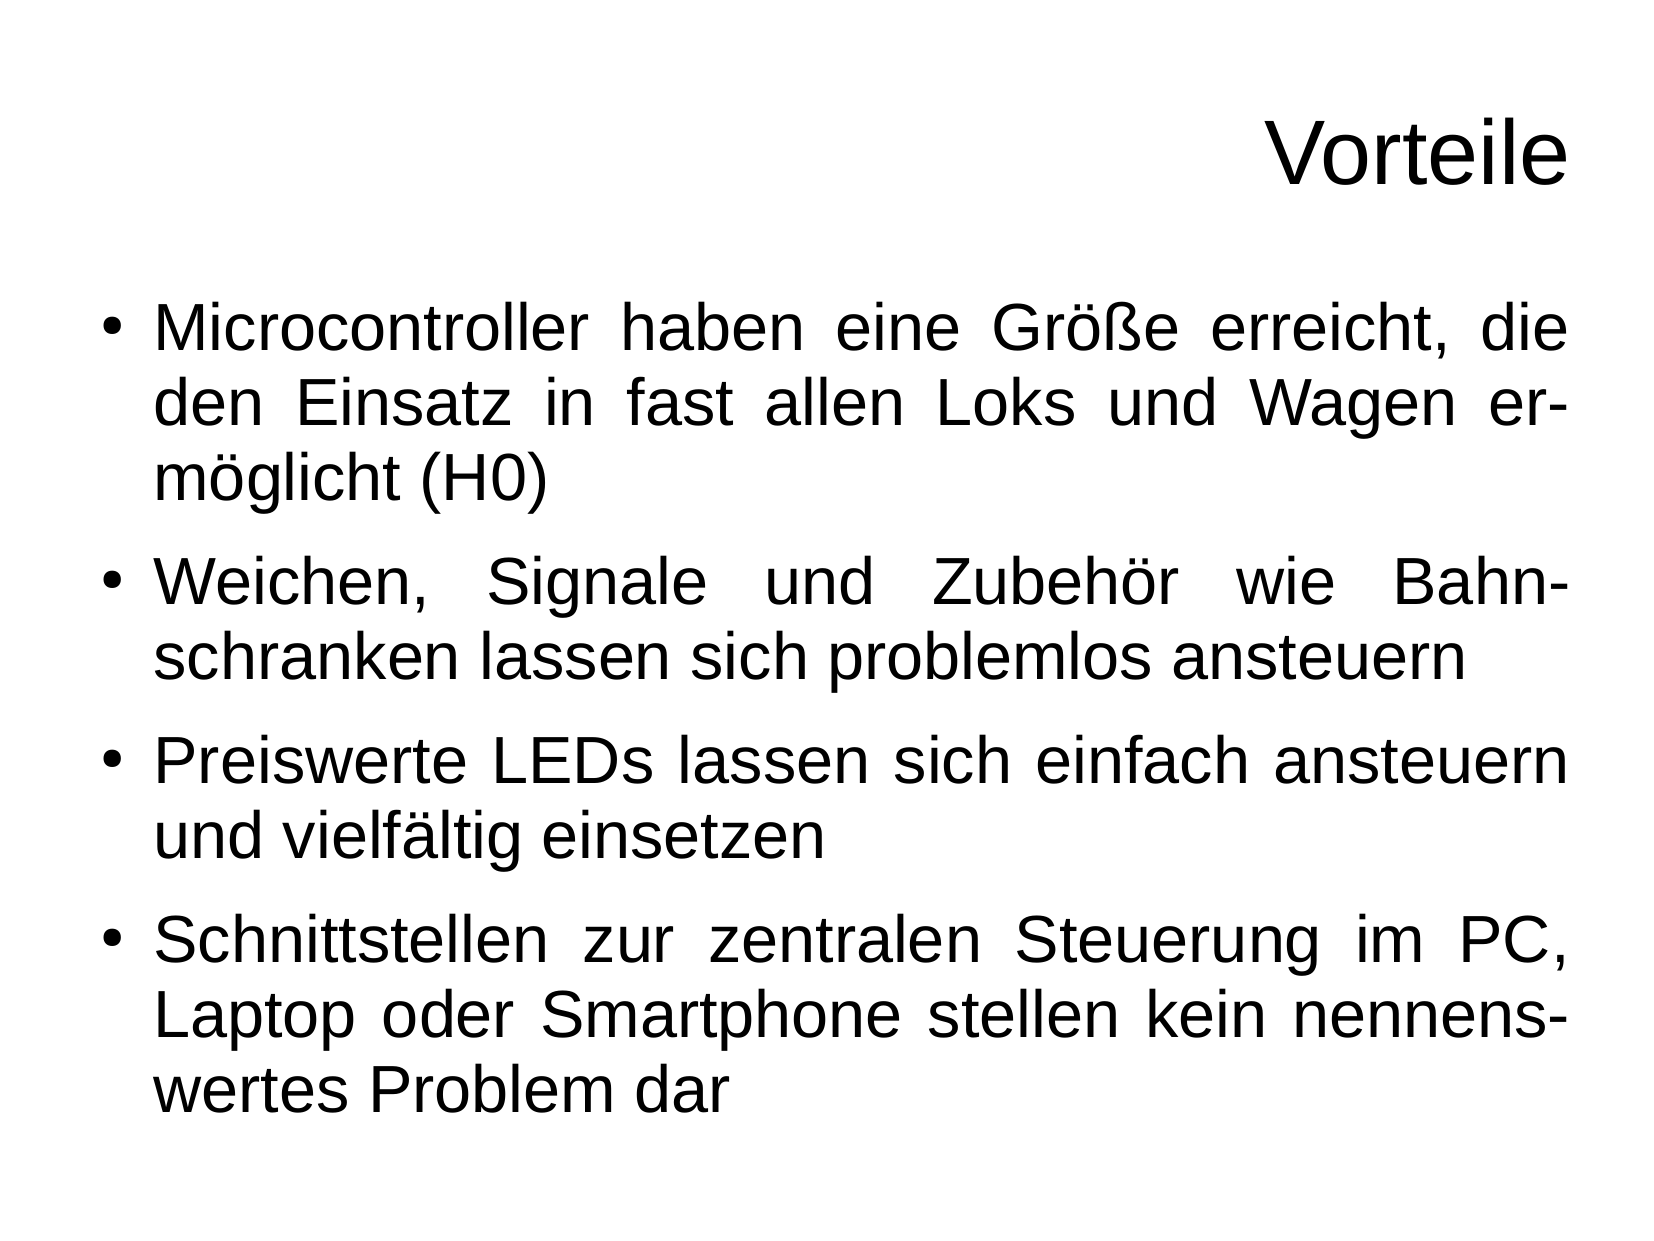

# Vorteile
Microcontroller haben eine Größe erreicht, die den Einsatz in fast allen Loks und Wagen er-möglicht (H0)
Weichen, Signale und Zubehör wie Bahn-schranken lassen sich problemlos ansteuern
Preiswerte LEDs lassen sich einfach ansteuern und vielfältig einsetzen
Schnittstellen zur zentralen Steuerung im PC, Laptop oder Smartphone stellen kein nennens-wertes Problem dar